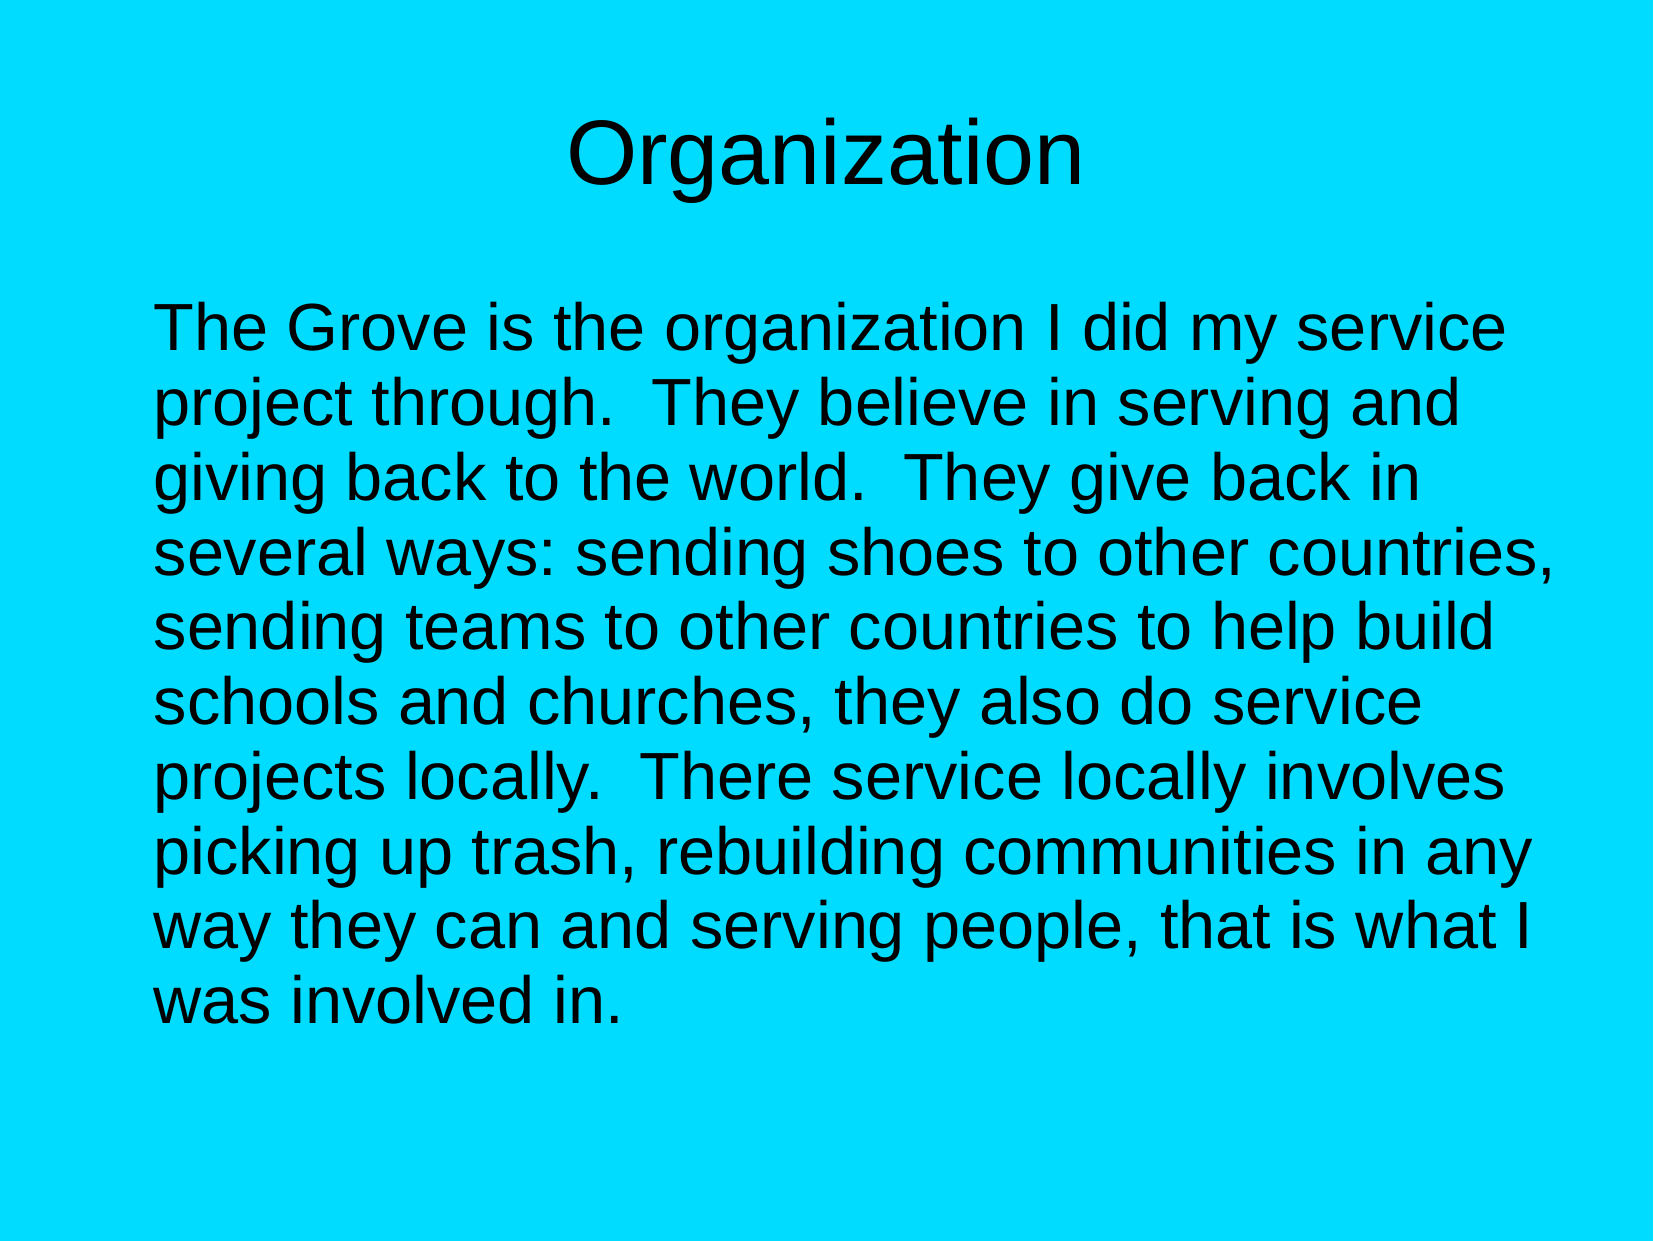

# Organization
The Grove is the organization I did my service project through. They believe in serving and giving back to the world. They give back in several ways: sending shoes to other countries, sending teams to other countries to help build schools and churches, they also do service projects locally. There service locally involves picking up trash, rebuilding communities in any way they can and serving people, that is what I was involved in.